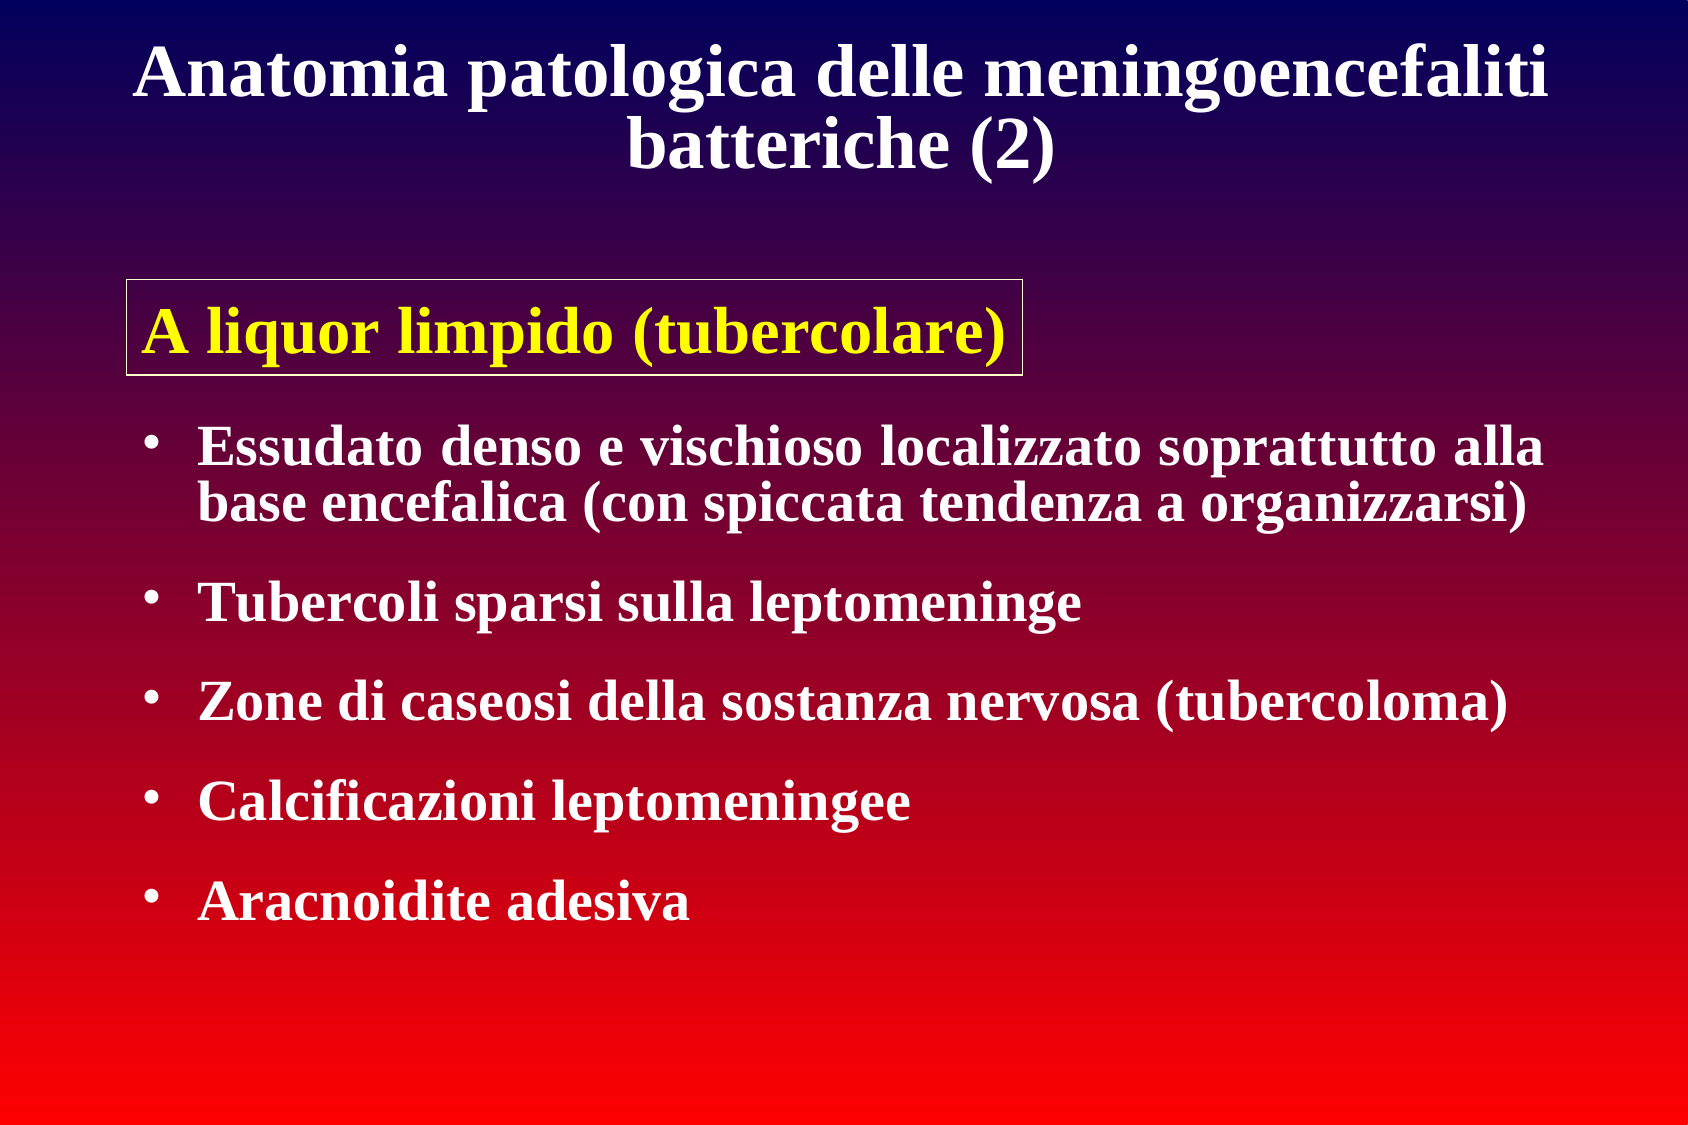

Anatomia patologica delle meningoencefaliti batteriche (2)
A liquor limpido (tubercolare)
Essudato denso e vischioso localizzato soprattutto alla base encefalica (con spiccata tendenza a organizzarsi)
Tubercoli sparsi sulla leptomeninge
Zone di caseosi della sostanza nervosa (tubercoloma)
Calcificazioni leptomeningee
Aracnoidite adesiva